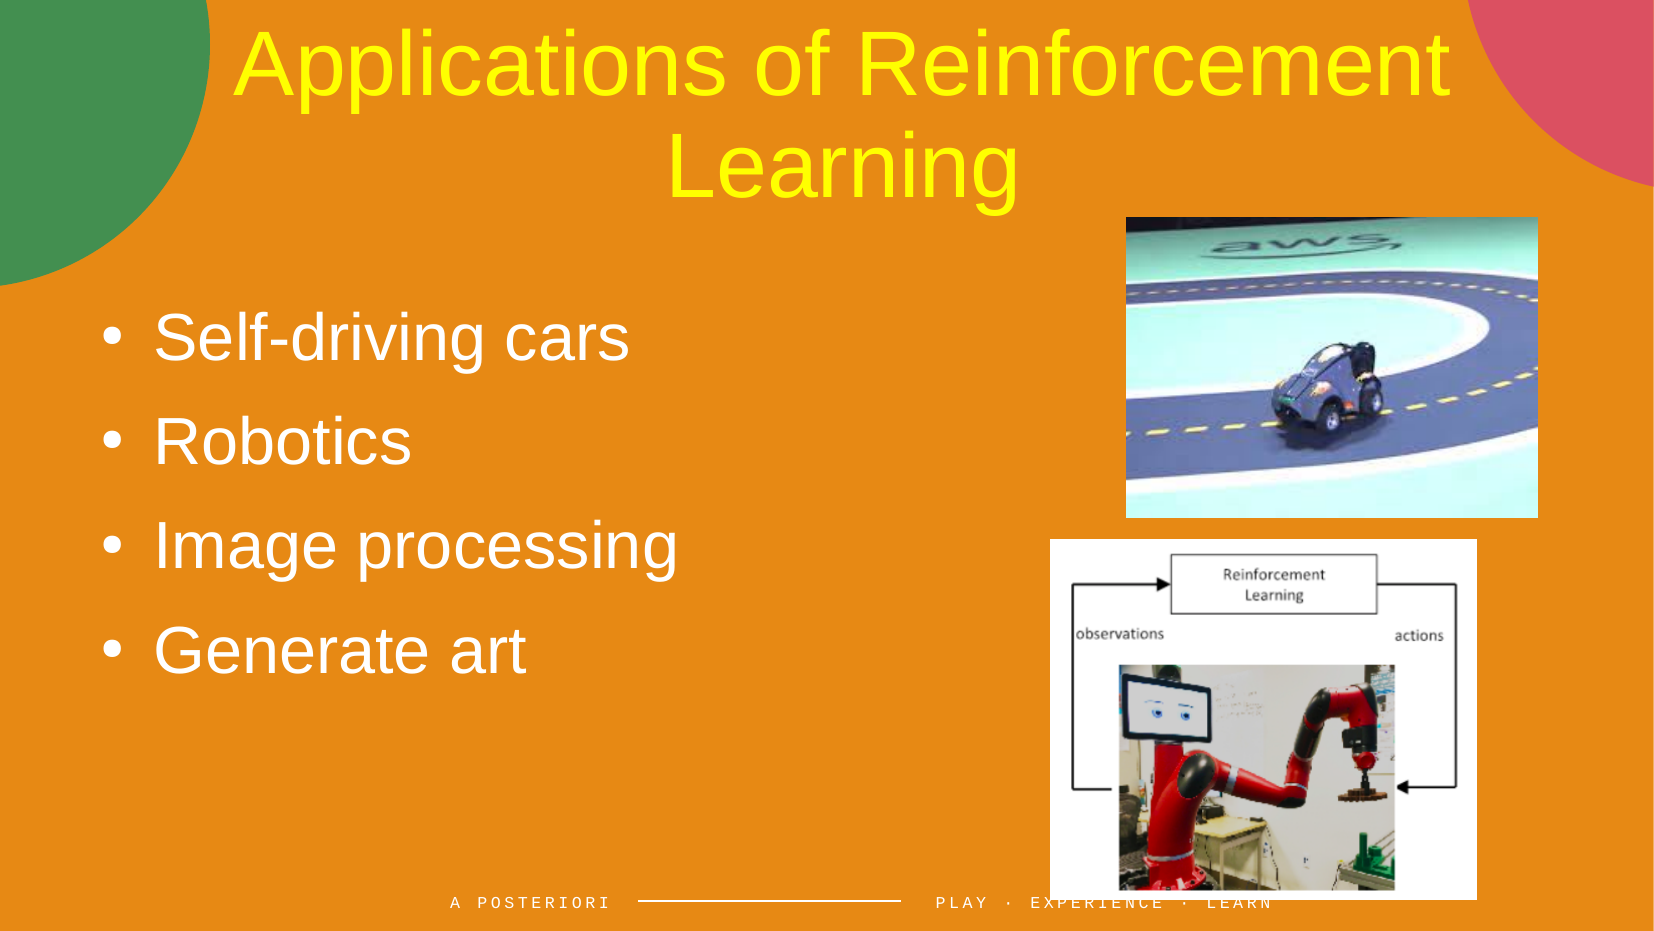

# Applications of Reinforcement Learning
Self-driving cars
Robotics
Image processing
Generate art